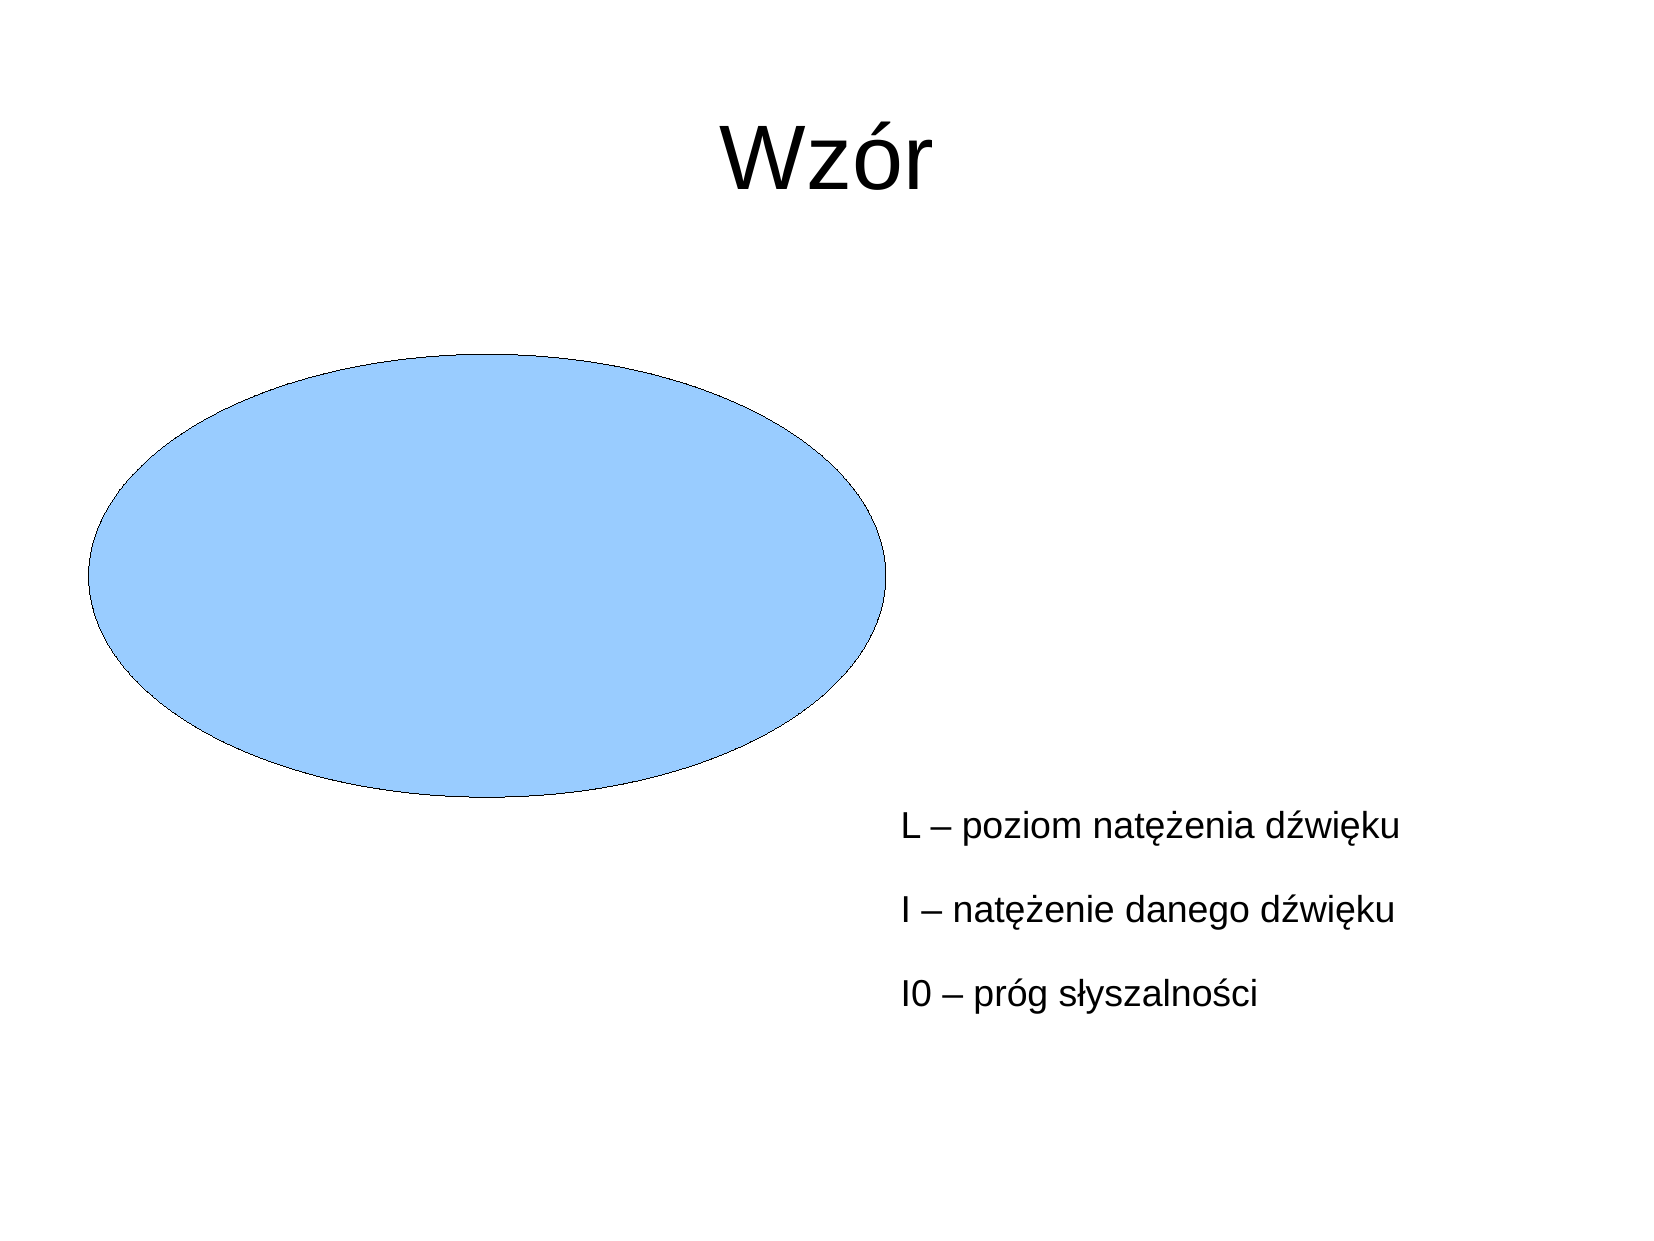

# Wzór
L – poziom natężenia dźwięku
I – natężenie danego dźwięku
I0 – próg słyszalności